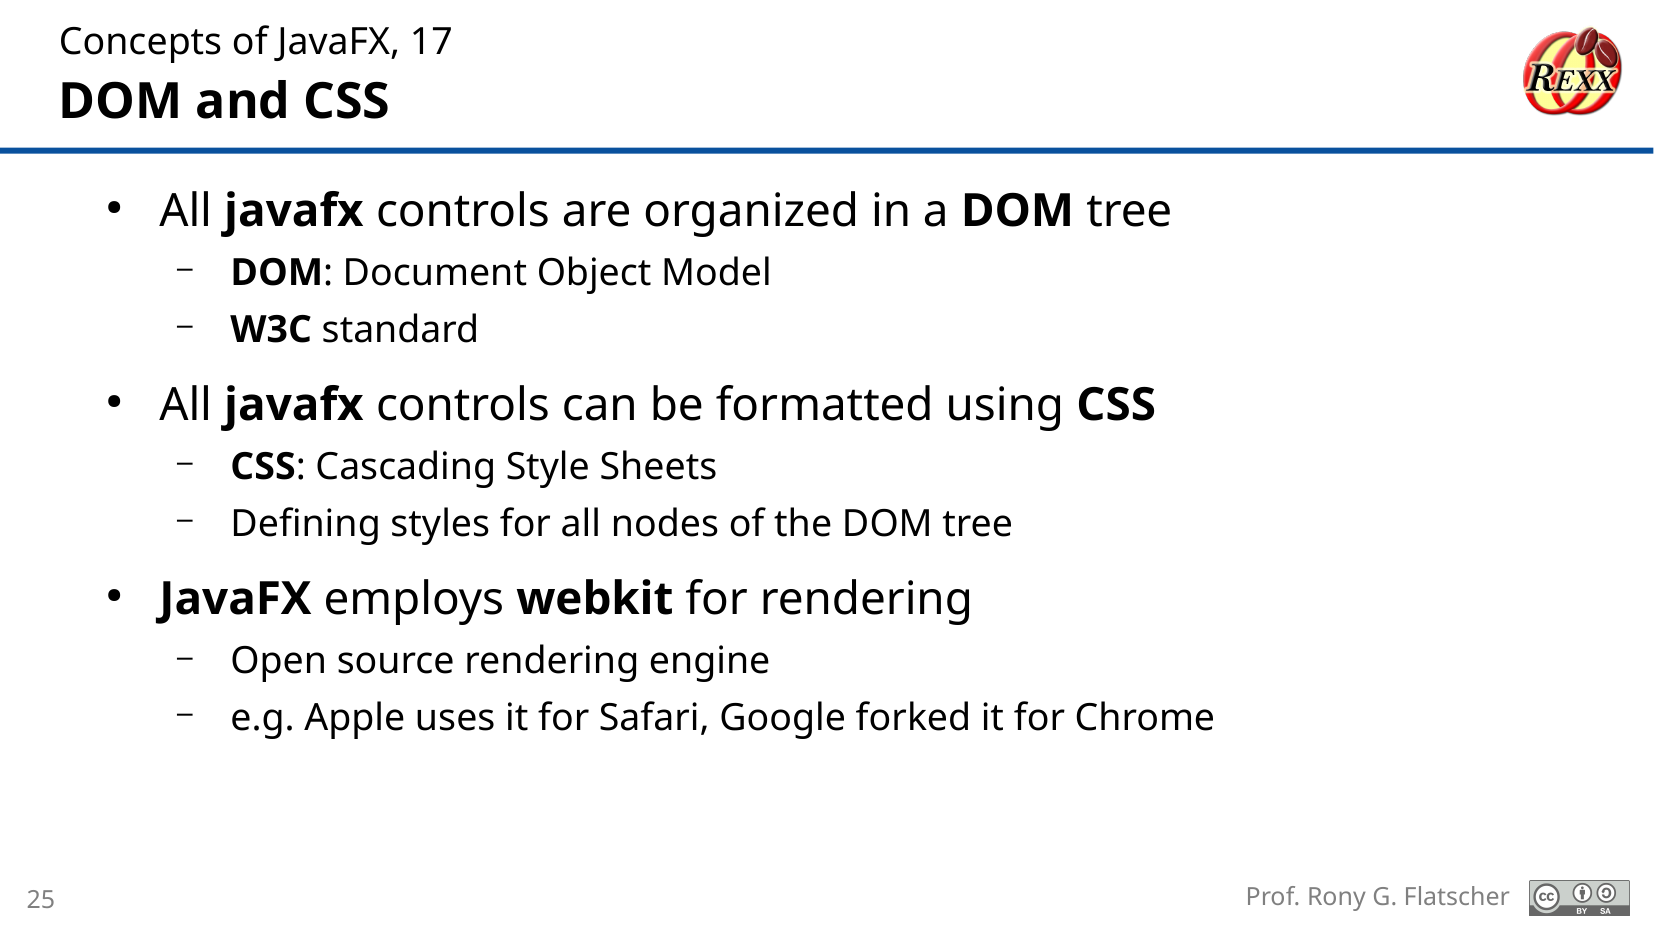

Concepts of JavaFX, 17
DOM and CSS
# All javafx controls are organized in a DOM tree
DOM: Document Object Model
W3C standard
All javafx controls can be formatted using CSS
CSS: Cascading Style Sheets
Defining styles for all nodes of the DOM tree
JavaFX employs webkit for rendering
Open source rendering engine
e.g. Apple uses it for Safari, Google forked it for Chrome